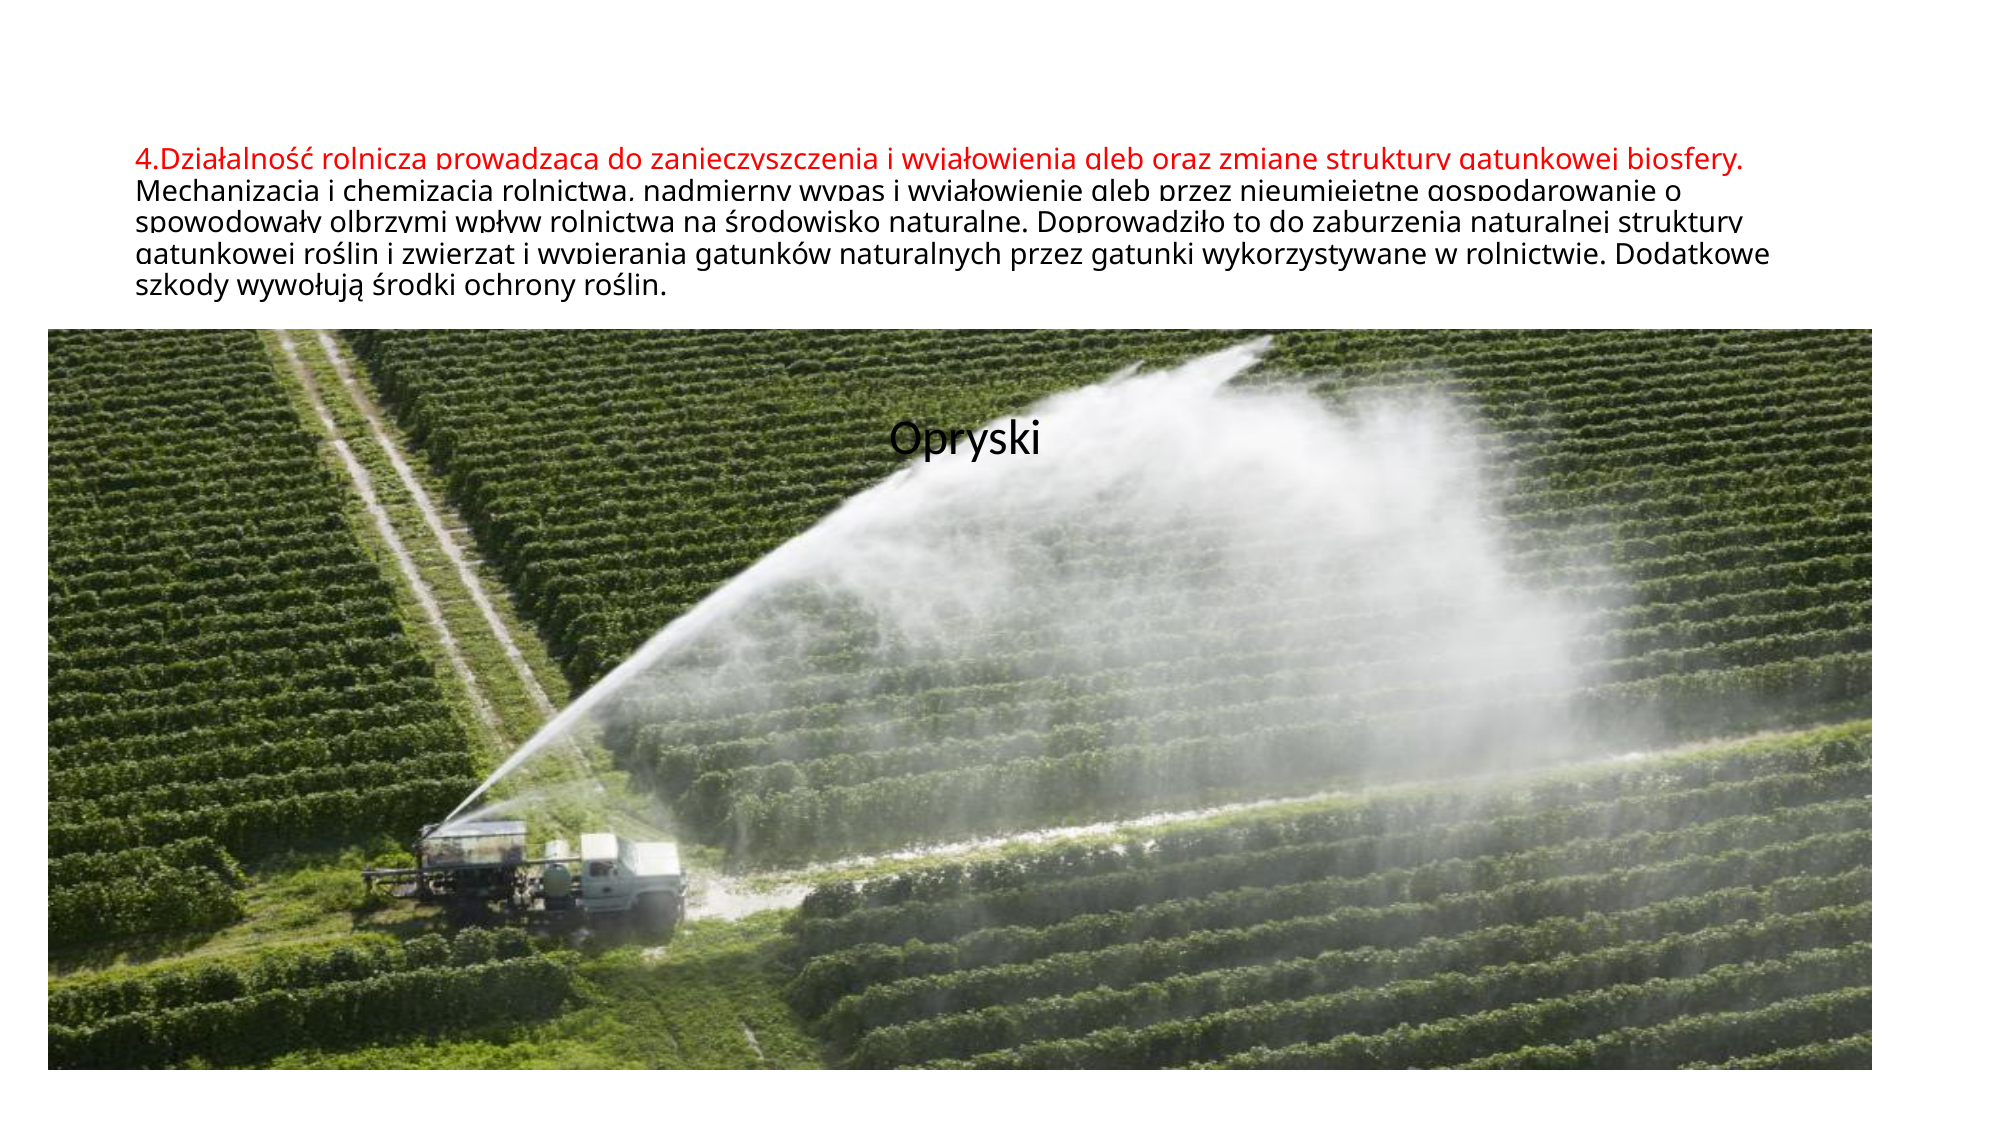

# 4.Działalność rolnicza prowadzącą do zanieczyszczenia i wyjałowienia gleb oraz zmianę struktury gatunkowej biosfery. Mechanizacja i chemizacja rolnictwa, nadmierny wypas i wyjałowienie gleb przez nieumiejętne gospodarowanie o spowodowały olbrzymi wpływ rolnictwa na środowisko naturalne. Doprowadziło to do zaburzenia naturalnej struktury gatunkowej roślin i zwierząt i wypierania gatunków naturalnych przez gatunki wykorzystywane w rolnictwie. Dodatkowe szkody wywołują środki ochrony roślin.
Opryski